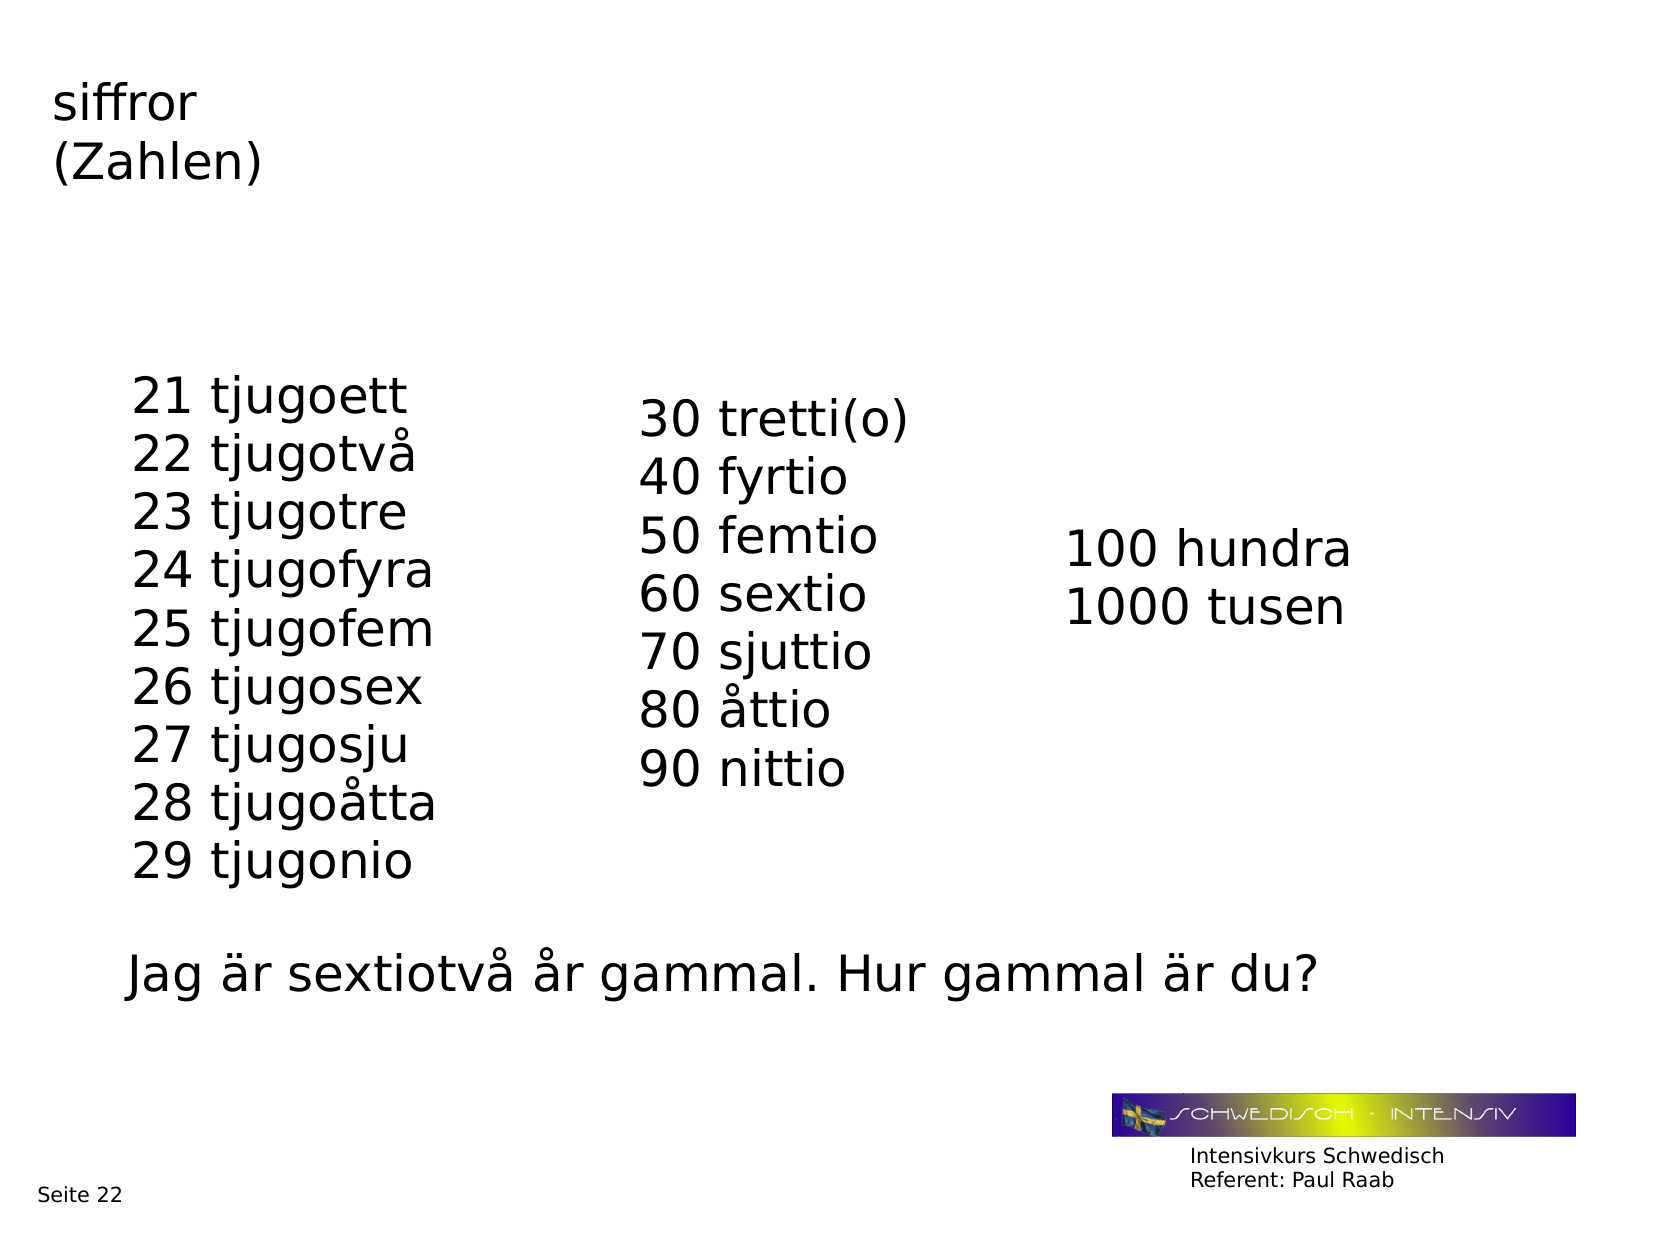

siffror
(Zahlen)
21 tjugoett
22 tjugotvå
23 tjugotre
24 tjugofyra
25 tjugofem
26 tjugosex
27 tjugosju
28 tjugoåtta
29 tjugonio
30 tretti(o)
40 fyrtio
50 femtio
60 sextio
70 sjuttio
80 åttio
90 nittio
100 hundra
1000 tusen
Jag är sextiotvå år gammal. Hur gammal är du?